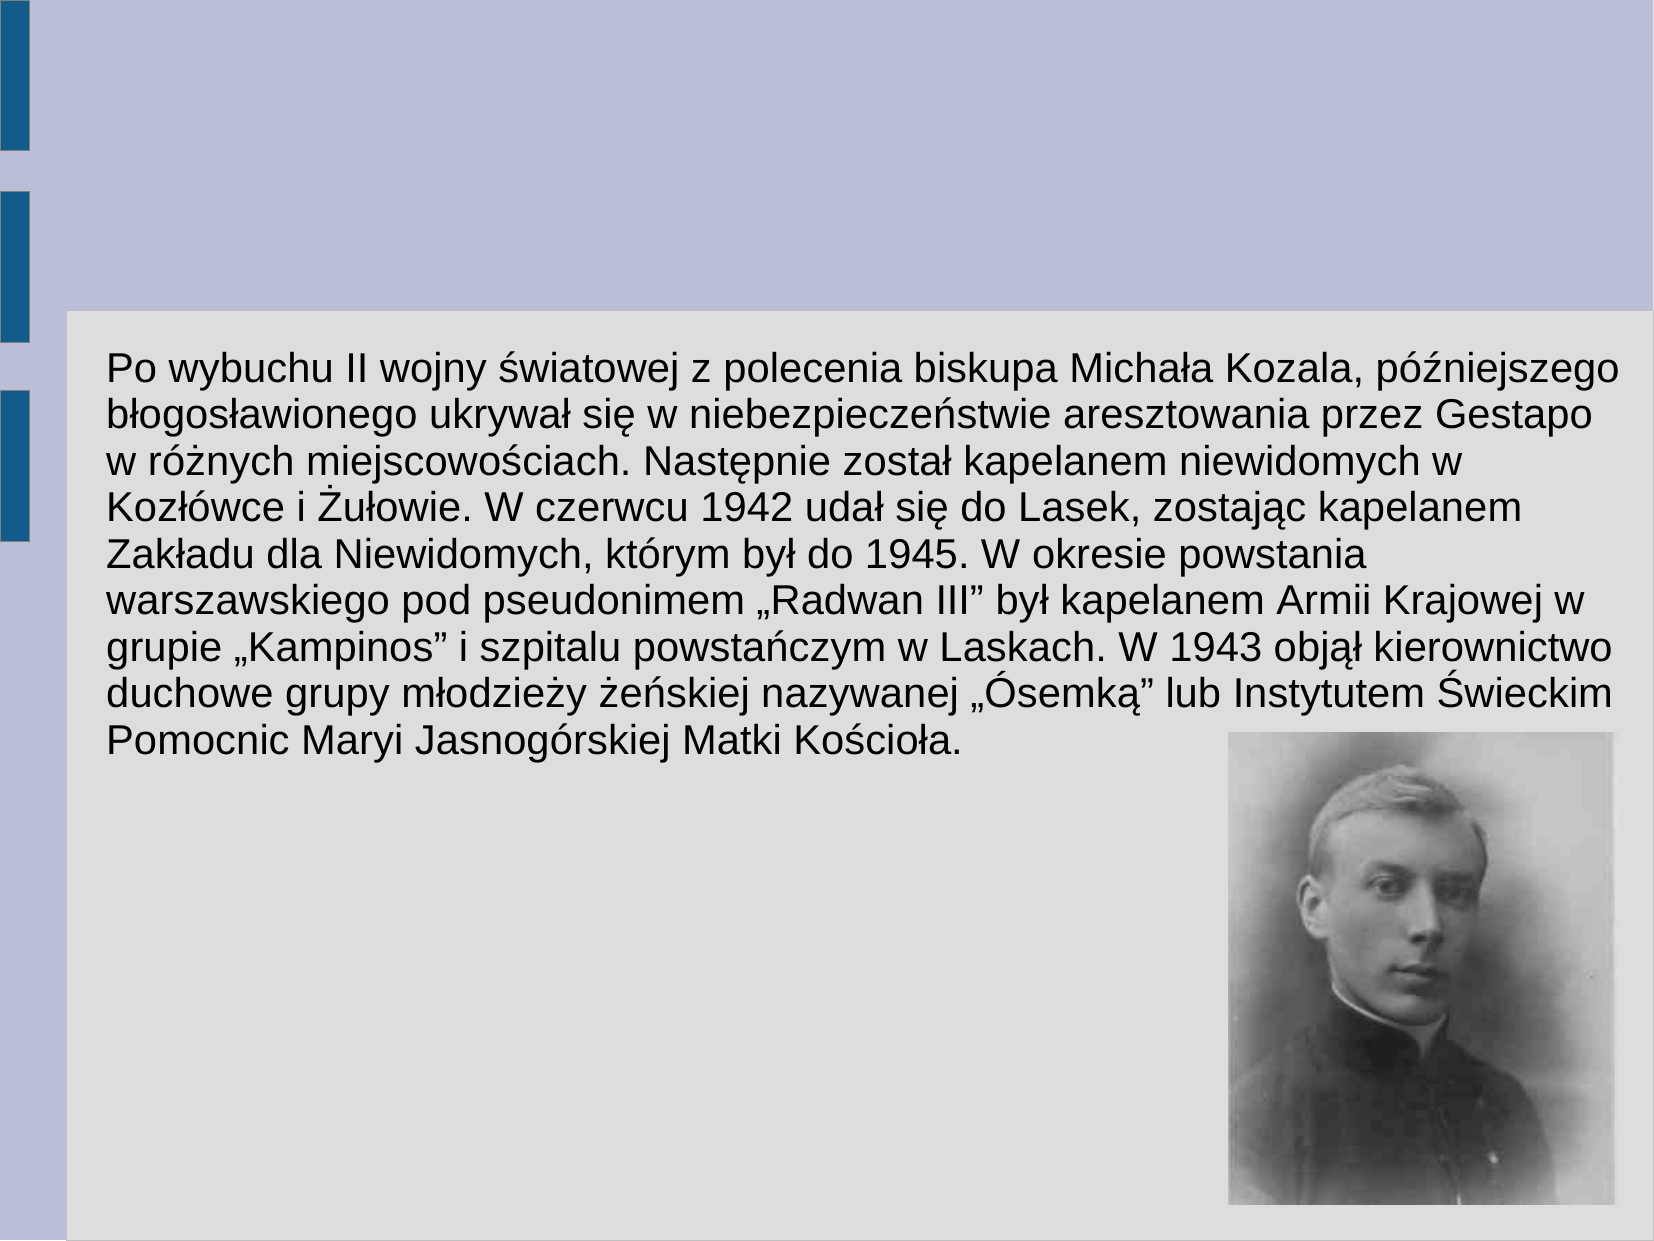

# Po wybuchu II wojny światowej z polecenia biskupa Michała Kozala, późniejszego błogosławionego ukrywał się w niebezpieczeństwie aresztowania przez Gestapo w różnych miejscowościach. Następnie został kapelanem niewidomych w Kozłówce i Żułowie. W czerwcu 1942 udał się do Lasek, zostając kapelanem Zakładu dla Niewidomych, którym był do 1945. W okresie powstania warszawskiego pod pseudonimem „Radwan III” był kapelanem Armii Krajowej w grupie „Kampinos” i szpitalu powstańczym w Laskach. W 1943 objął kierownictwo duchowe grupy młodzieży żeńskiej nazywanej „Ósemką” lub Instytutem Świeckim Pomocnic Maryi Jasnogórskiej Matki Kościoła.